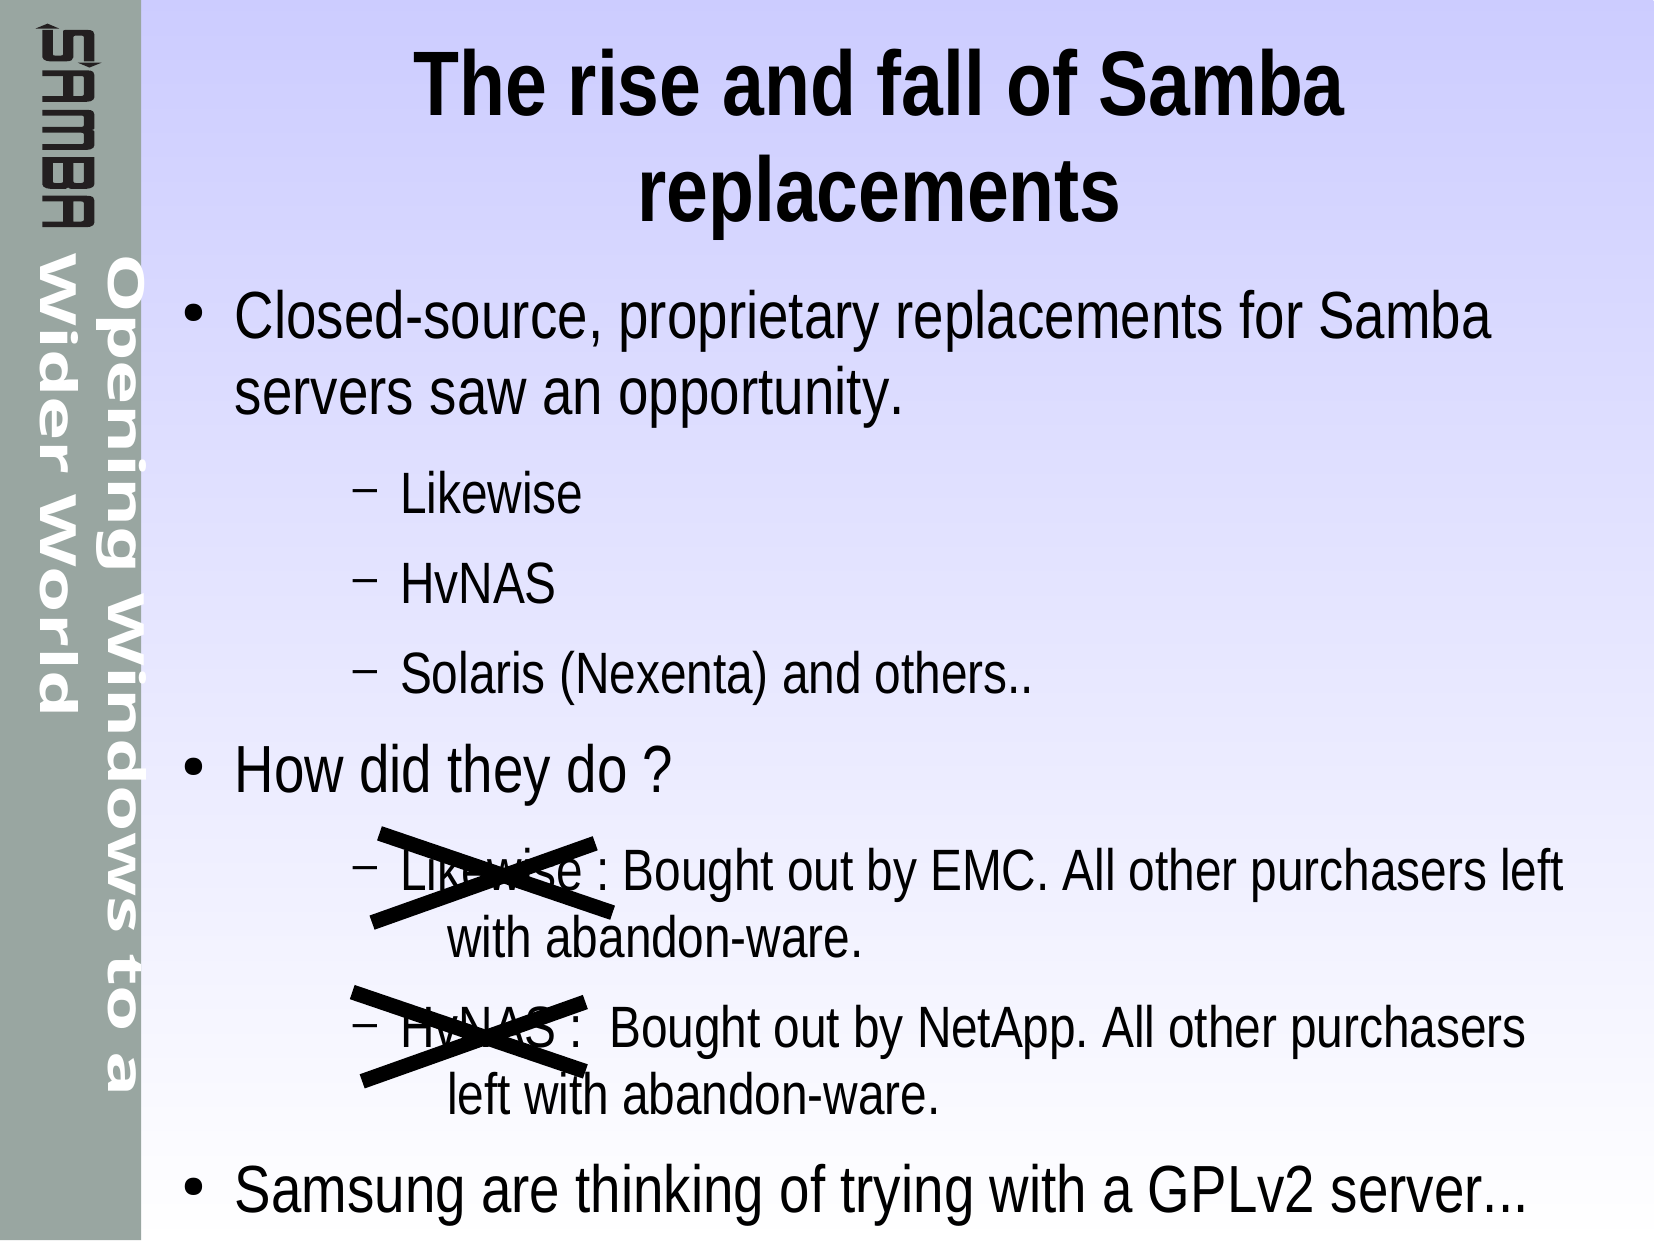

# The rise and fall of Samba replacements
Closed-source, proprietary replacements for Samba servers saw an opportunity.
Likewise
HvNAS
Solaris (Nexenta) and others..
How did they do ?
Likewise : Bought out by EMC. All other purchasers left with abandon-ware.
HvNAS : Bought out by NetApp. All other purchasers left with abandon-ware.
Samsung are thinking of trying with a GPLv2 server...